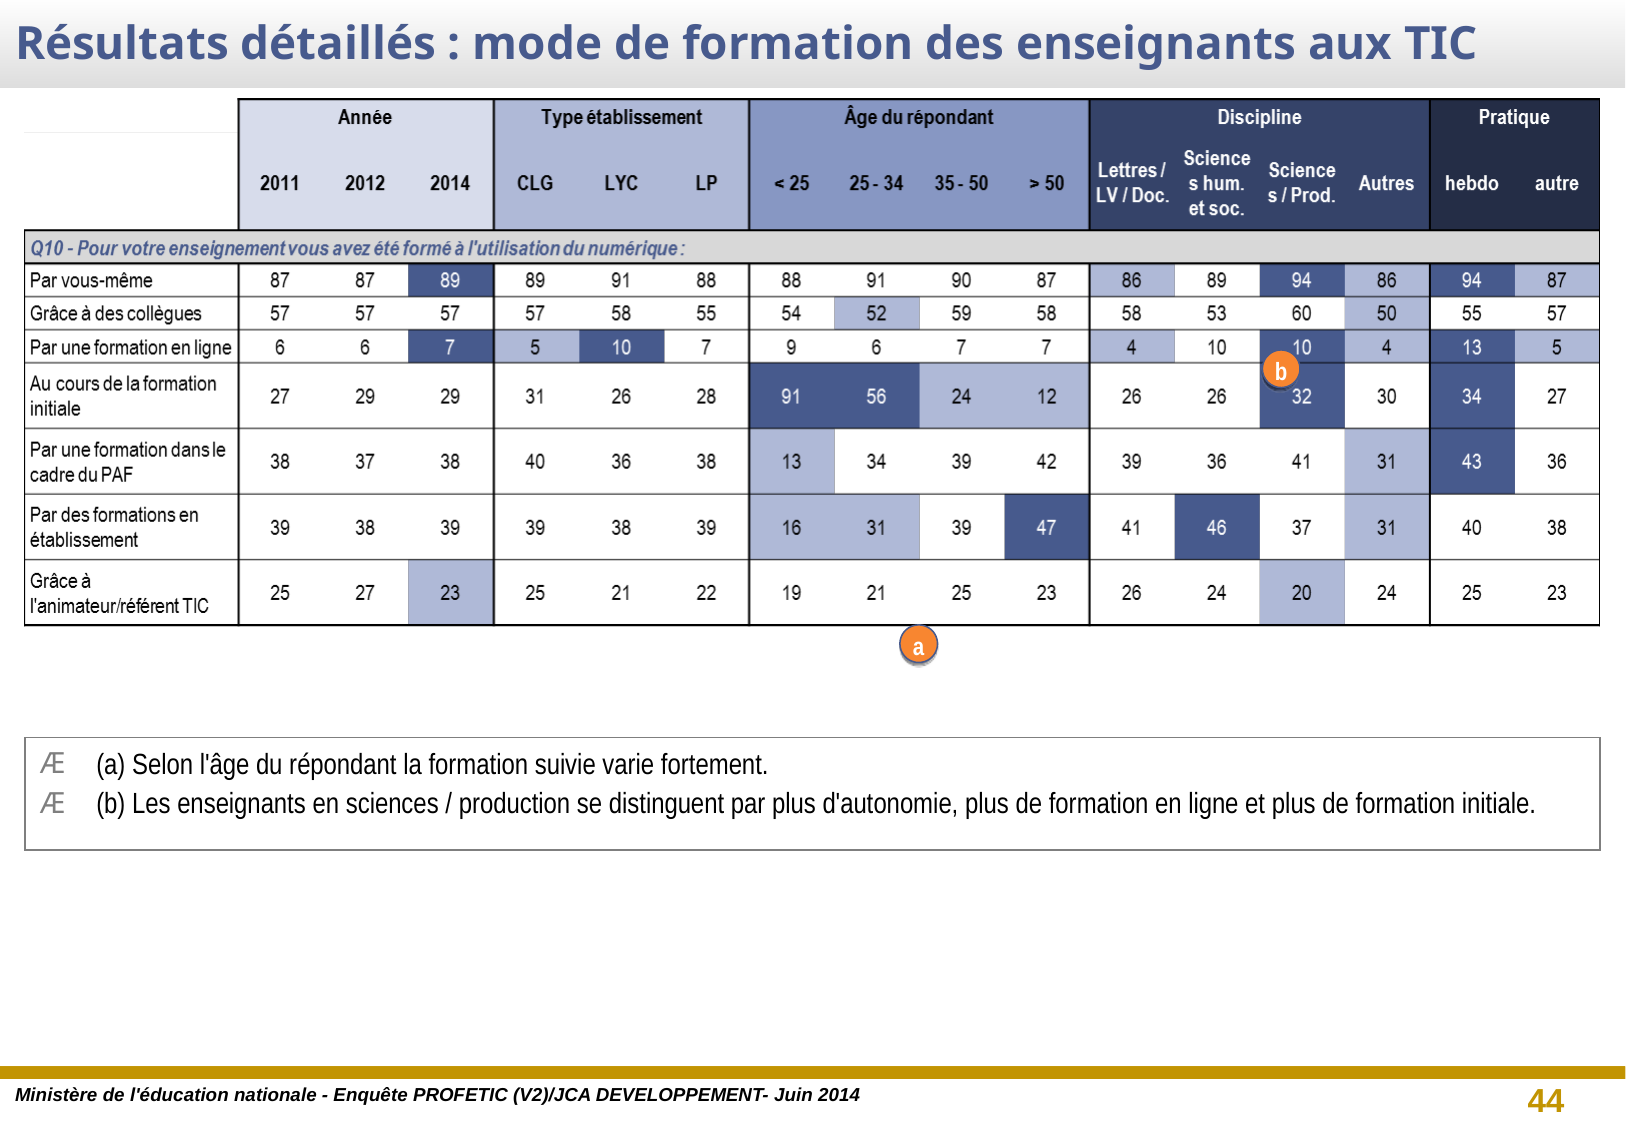

Résultats détaillés : mode de formation des enseignants aux TIC
b
a
# (a) Selon l'âge du répondant la formation suivie varie fortement.
(b) Les enseignants en sciences / production se distinguent par plus d'autonomie, plus de formation en ligne et plus de formation initiale.
43
Ministère de l'éducation nationale - Enquête PROFETIC (V2)/JCA DEVELOPPEMENT- Juin 2014